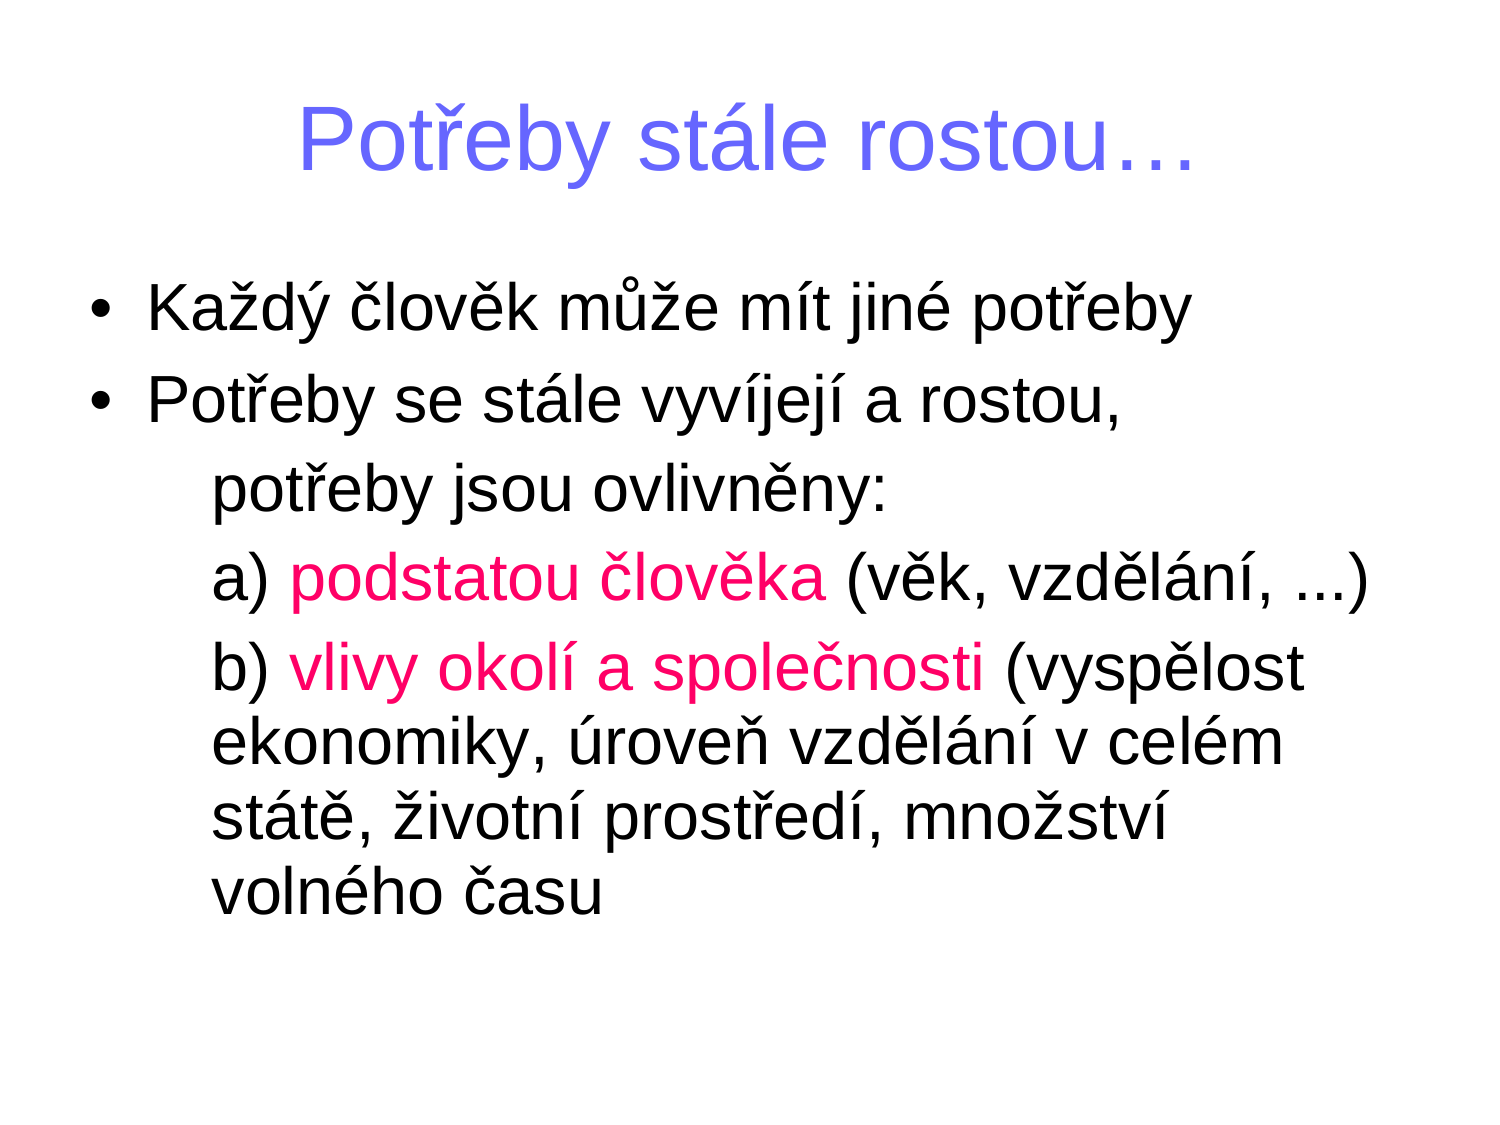

# Potřeby stále rostou…
Každý člověk může mít jiné potřeby
Potřeby se stále vyvíjejí a rostou,
	potřeby jsou ovlivněny:
	a) podstatou člověka (věk, vzdělání, ...)
	b) vlivy okolí a společnosti (vyspělost ekonomiky, úroveň vzdělání v celém státě, životní prostředí, množství volného času